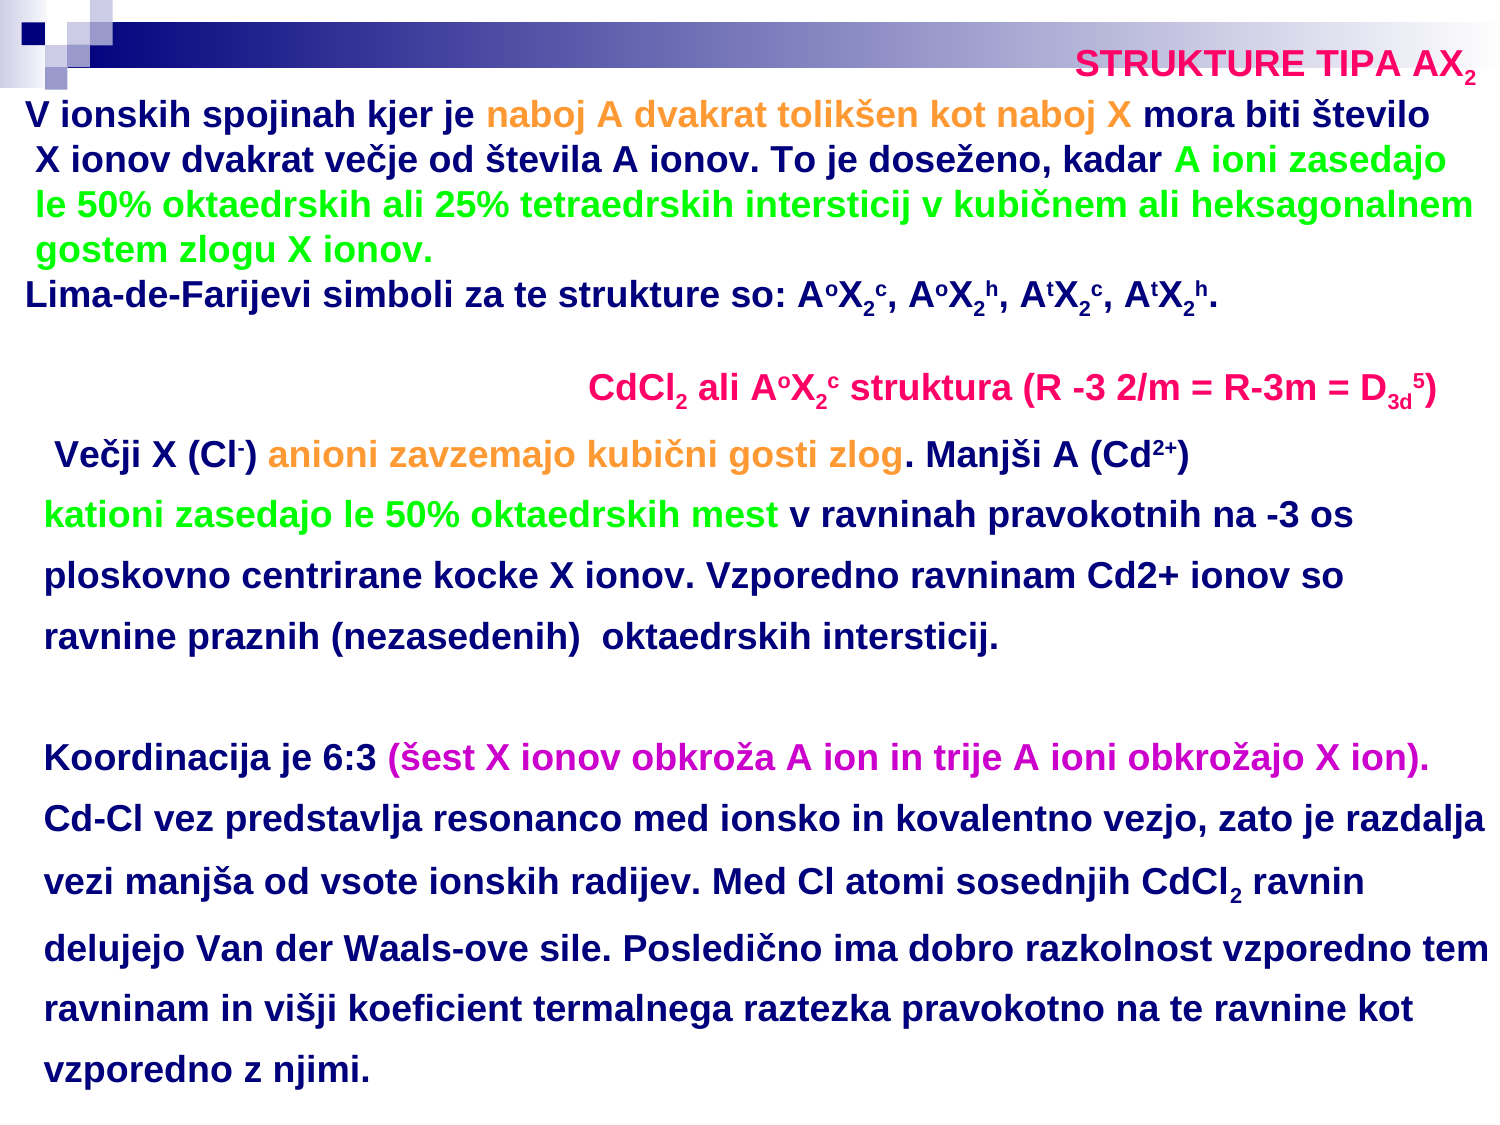

STRUKTURE TIPA AX2
V ionskih spojinah kjer je naboj A dvakrat tolikšen kot naboj X mora biti število
 X ionov dvakrat večje od števila A ionov. To je doseženo, kadar A ioni zasedajo
 le 50% oktaedrskih ali 25% tetraedrskih intersticij v kubičnem ali heksagonalnem
 gostem zlogu X ionov.
Lima-de-Farijevi simboli za te strukture so: AoX2c, AoX2h, AtX2c, AtX2h.
			 CdCl2 ali AoX2c struktura (R -3 2/m = R-3m = D3d5)
 Večji X (Cl-) anioni zavzemajo kubični gosti zlog. Manjši A (Cd2+)
kationi zasedajo le 50% oktaedrskih mest v ravninah pravokotnih na -3 os
ploskovno centrirane kocke X ionov. Vzporedno ravninam Cd2+ ionov so
ravnine praznih (nezasedenih) oktaedrskih intersticij.
Koordinacija je 6:3 (šest X ionov obkroža A ion in trije A ioni obkrožajo X ion).
Cd-Cl vez predstavlja resonanco med ionsko in kovalentno vezjo, zato je razdalja
vezi manjša od vsote ionskih radijev. Med Cl atomi sosednjih CdCl2 ravnin
delujejo Van der Waals-ove sile. Posledično ima dobro razkolnost vzporedno tem
ravninam in višji koeficient termalnega raztezka pravokotno na te ravnine kot
vzporedno z njimi.